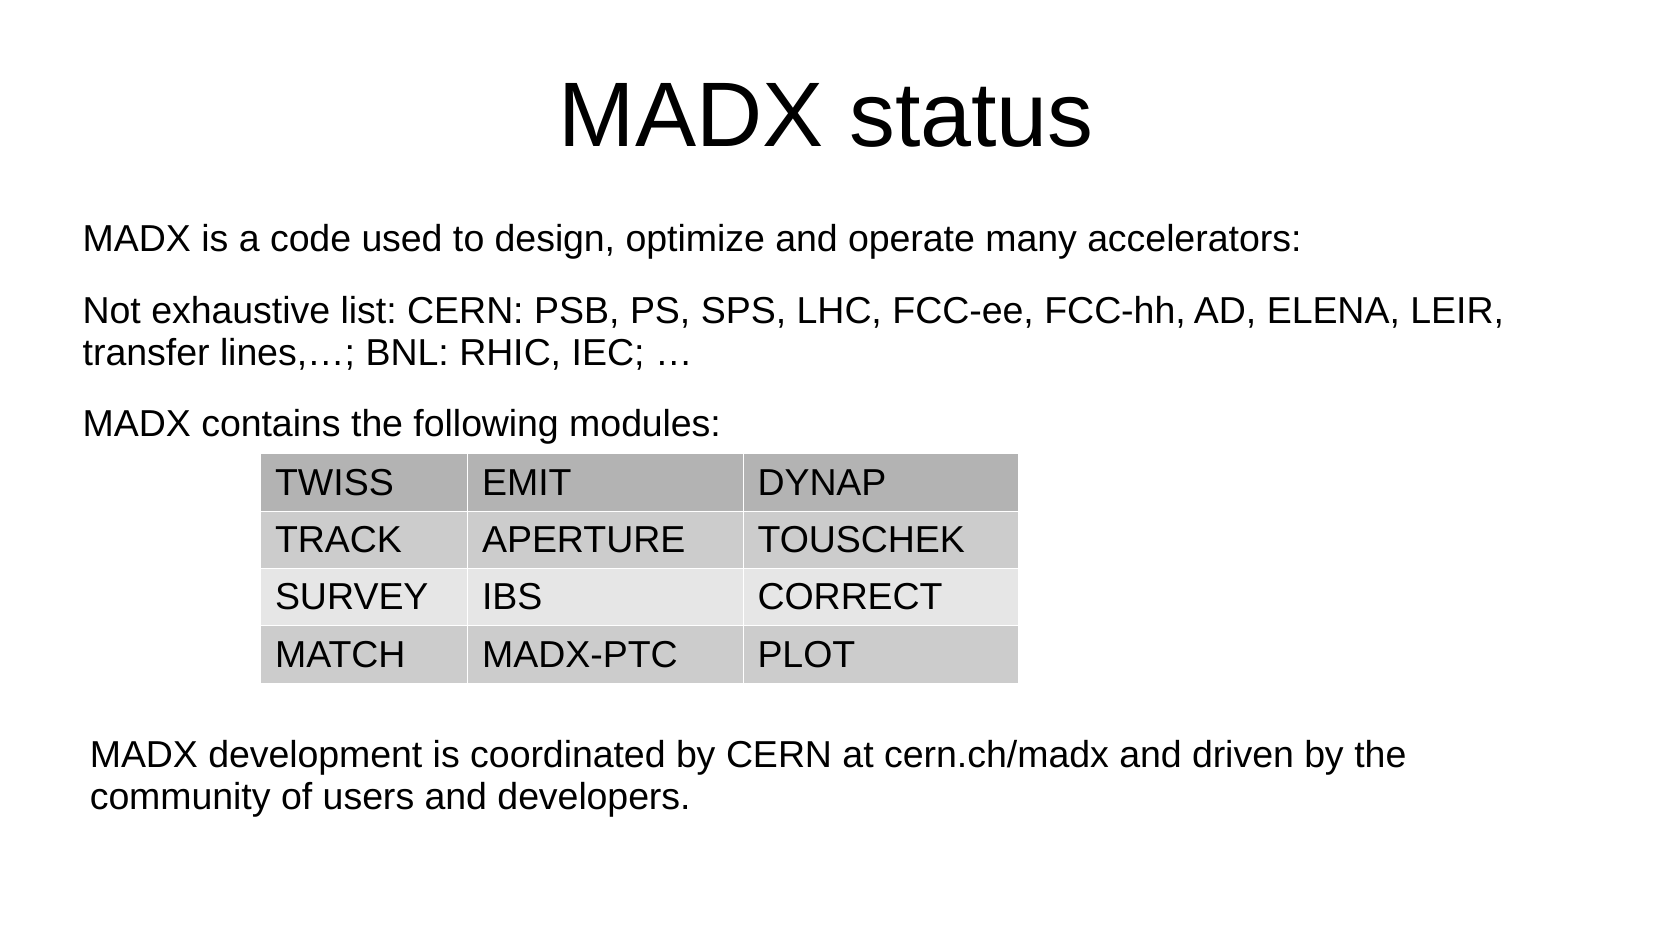

# MADX status
MADX is a code used to design, optimize and operate many accelerators:
Not exhaustive list: CERN: PSB, PS, SPS, LHC, FCC-ee, FCC-hh, AD, ELENA, LEIR, transfer lines,…; BNL: RHIC, IEC; …
MADX contains the following modules:
| TWISS | EMIT | DYNAP |
| --- | --- | --- |
| TRACK | APERTURE | TOUSCHEK |
| SURVEY | IBS | CORRECT |
| MATCH | MADX-PTC | PLOT |
MADX development is coordinated by CERN at cern.ch/madx and driven by the community of users and developers.